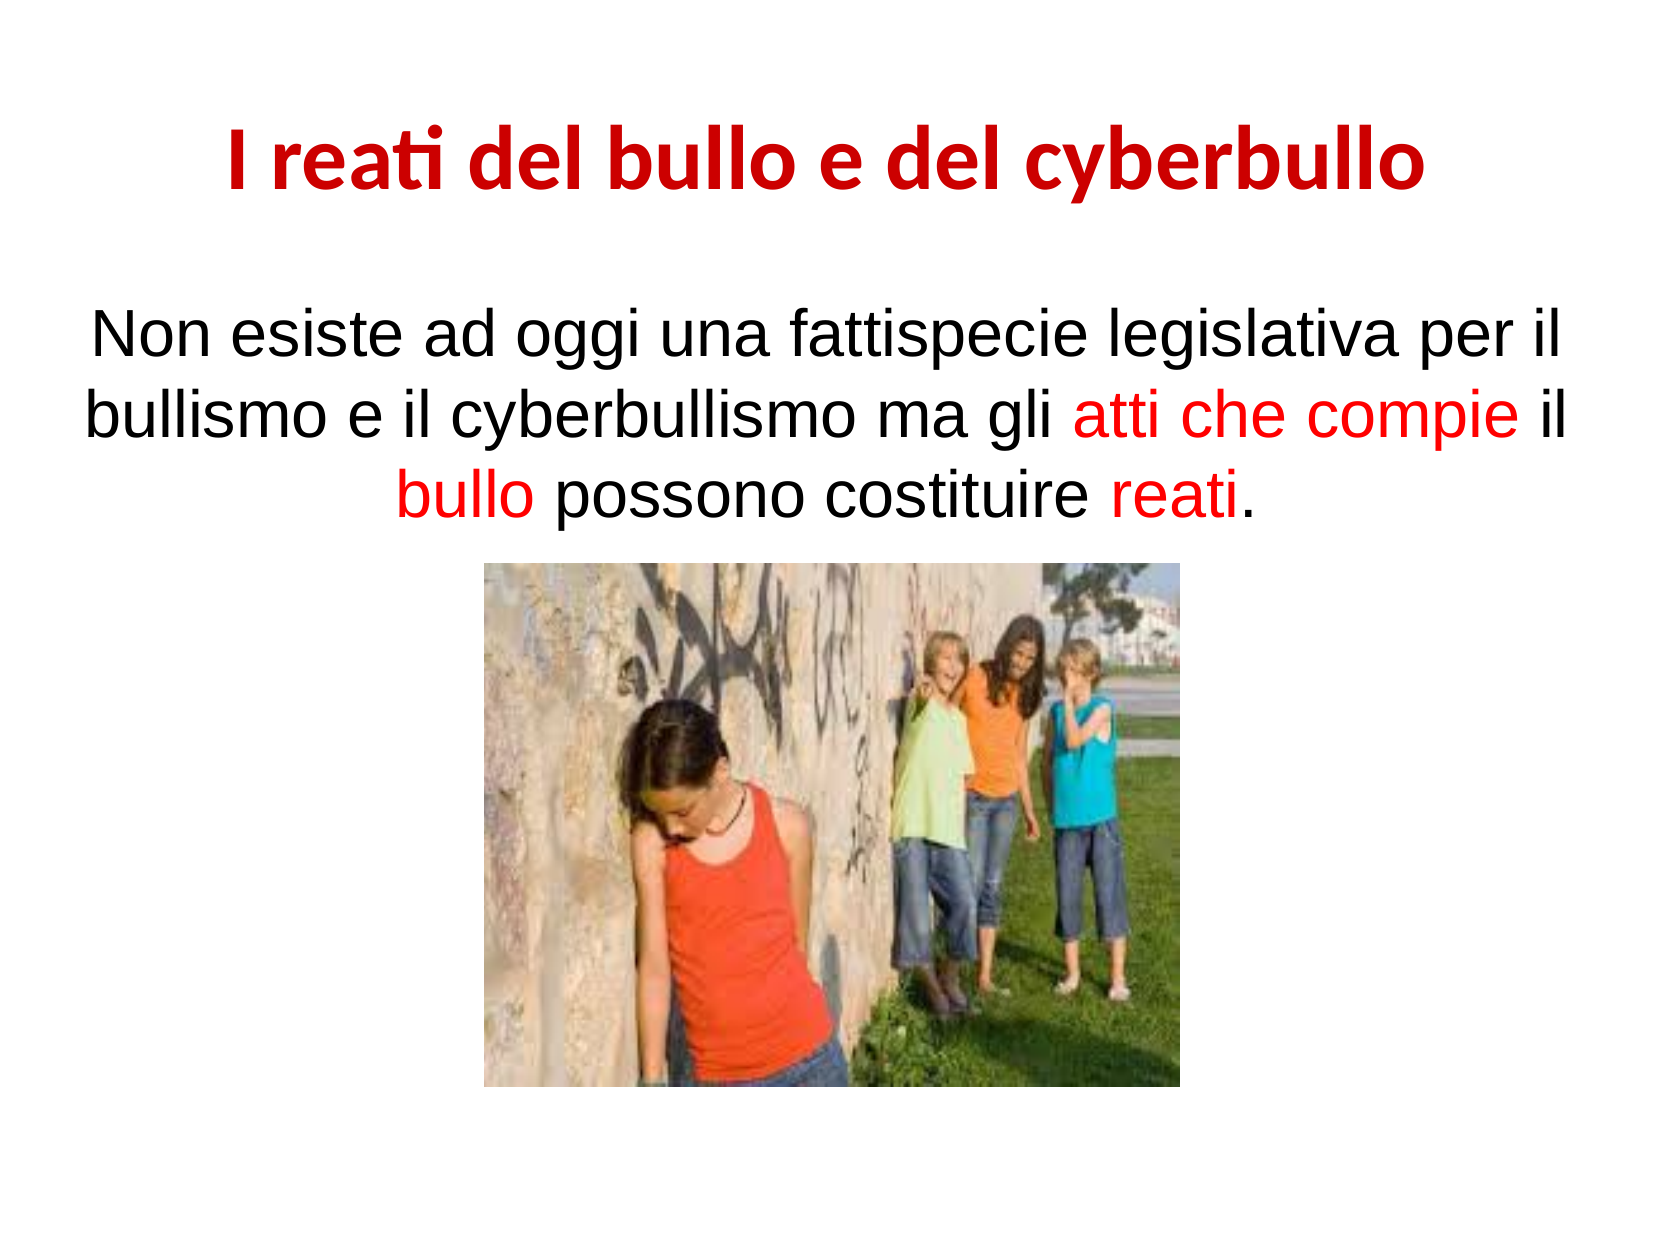

# I reati del bullo e del cyberbullo
Non esiste ad oggi una fattispecie legislativa per il bullismo e il cyberbullismo ma gli atti che compie il bullo possono costituire reati.